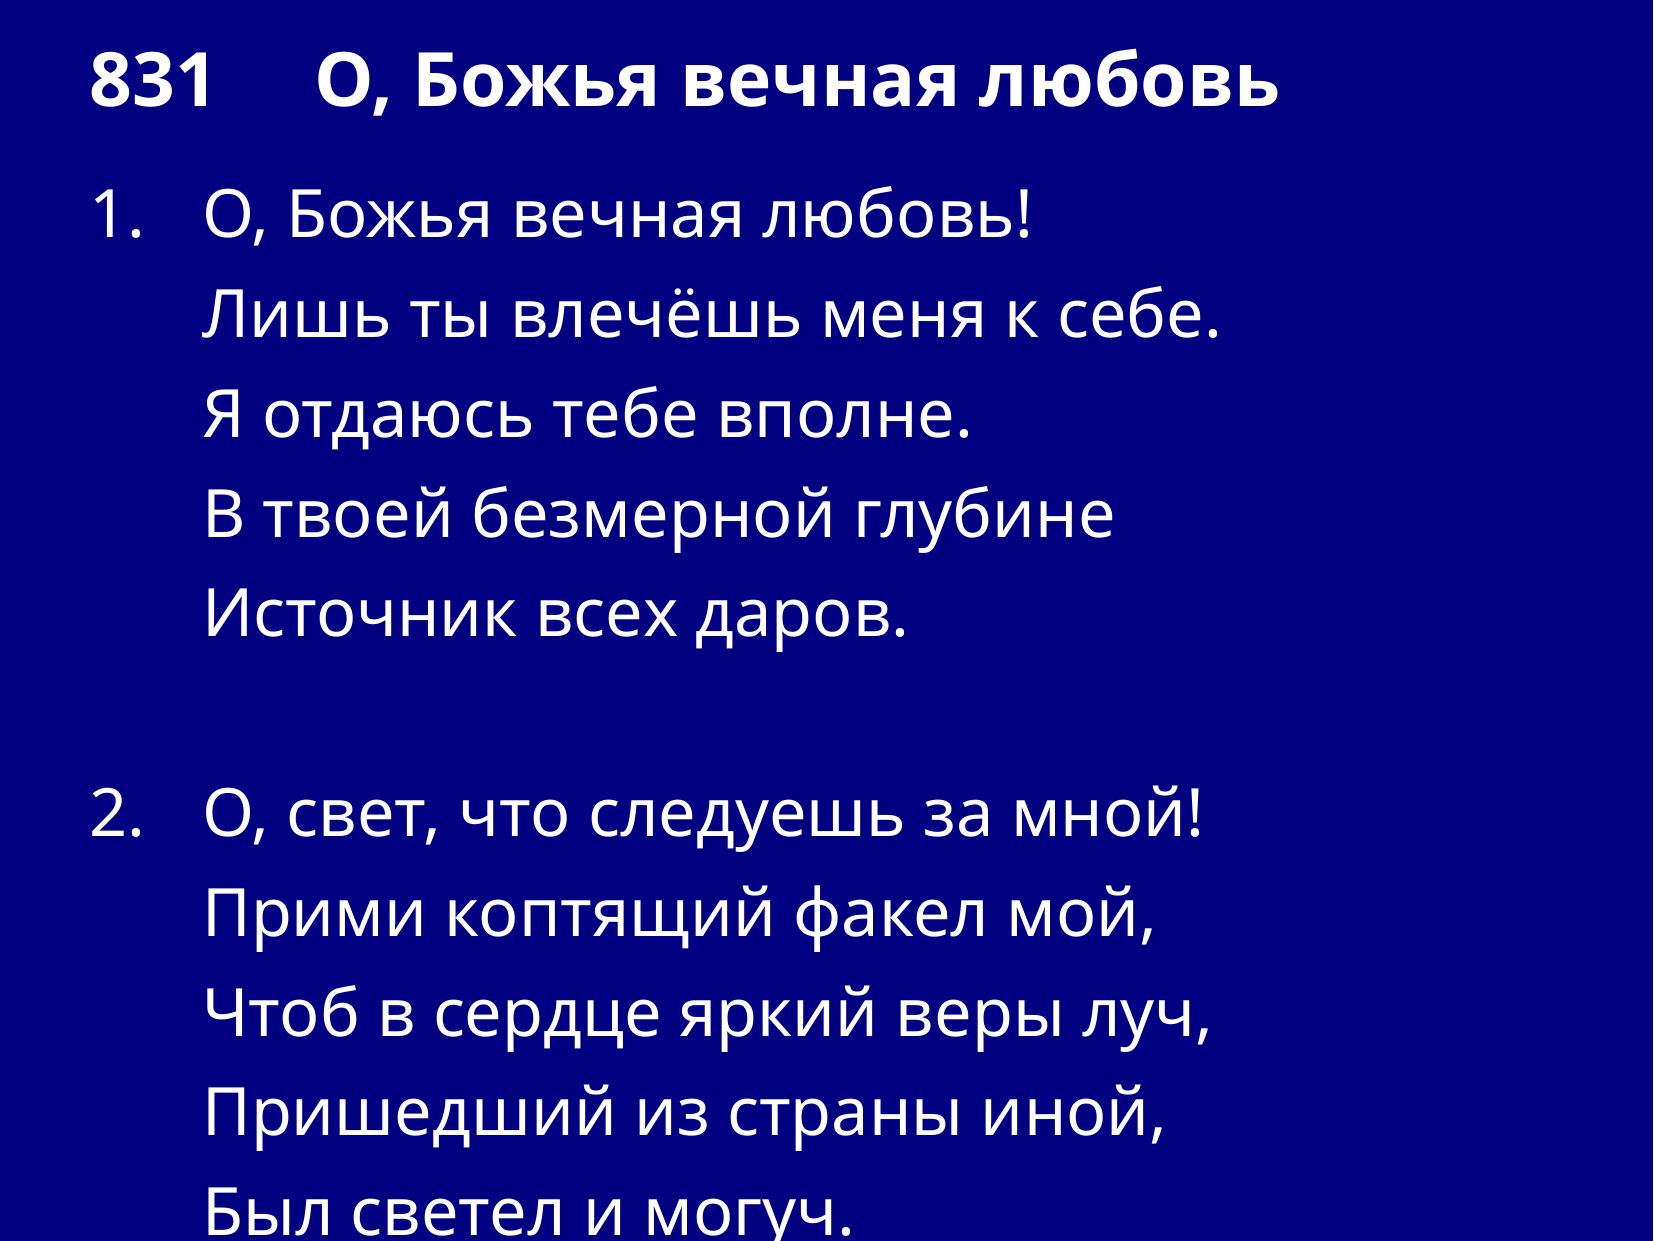

831	О, Божья вечная любовь
1.	О, Божья вечная любовь!
	Лишь ты влечёшь меня к себе.
	Я отдаюсь тебе вполне.
	В твоей безмерной глубине
	Источник всех даров.
2.	О, свет, что следуешь за мной!
	Прими коптящий факел мой,
	Чтоб в сердце яркий веры луч,
	Пришедший из страны иной,
	Был светел и могуч.